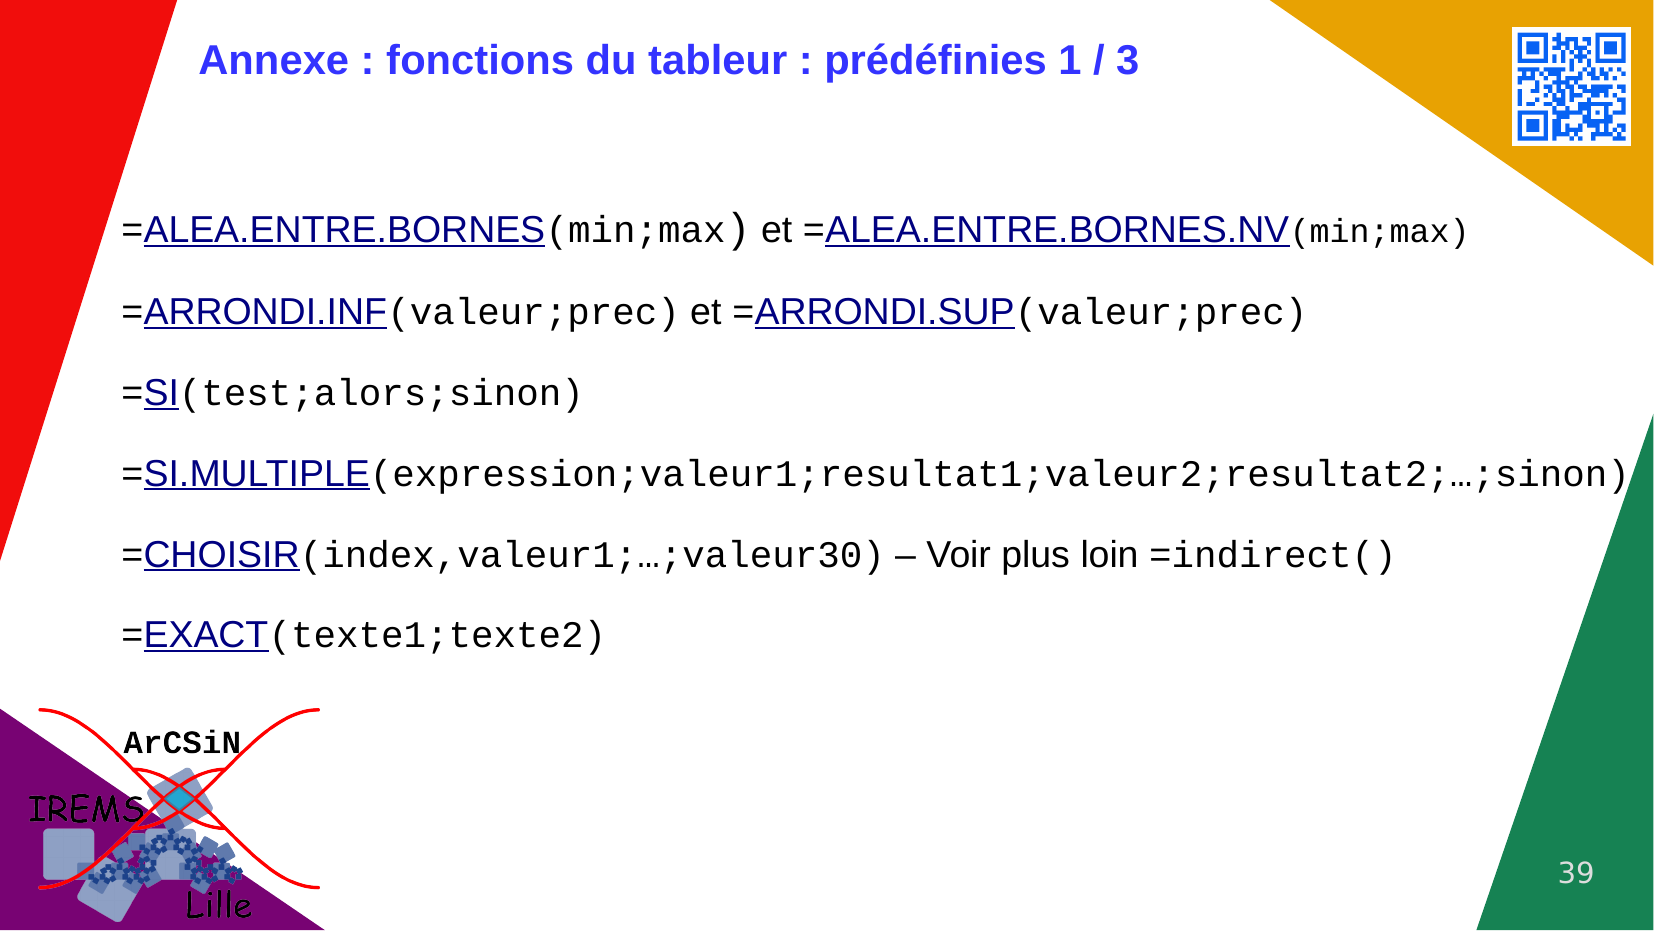

Annexe : fonctions du tableur : prédéfinies 1 / 3
=ALEA.ENTRE.BORNES(min;max) et =ALEA.ENTRE.BORNES.NV(min;max)
=ARRONDI.INF(valeur;prec) et =ARRONDI.SUP(valeur;prec)
=SI(test;alors;sinon)
=SI.MULTIPLE(expression;valeur1;resultat1;valeur2;resultat2;…;sinon)
=CHOISIR(index,valeur1;…;valeur30) – Voir plus loin =indirect()
=EXACT(texte1;texte2)
39